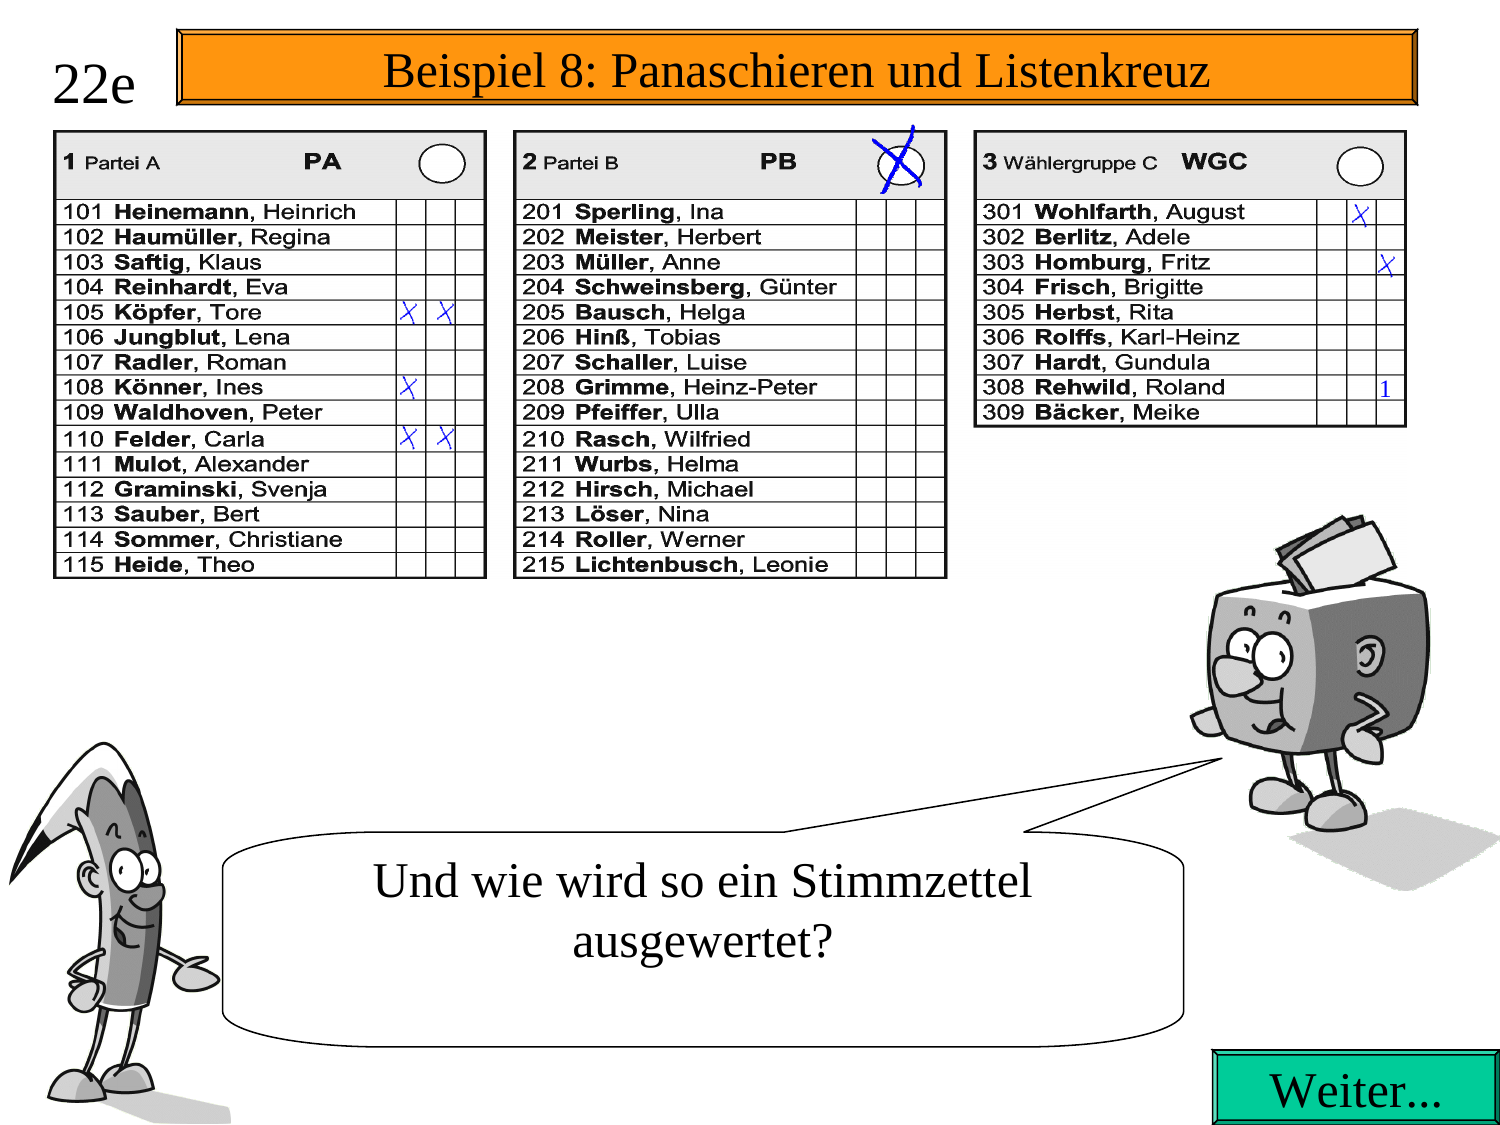

Beispiel 8: Panaschieren und Listenkreuz
22e
1
Und wie wird so ein Stimmzettel ausgewertet?
Weiter...